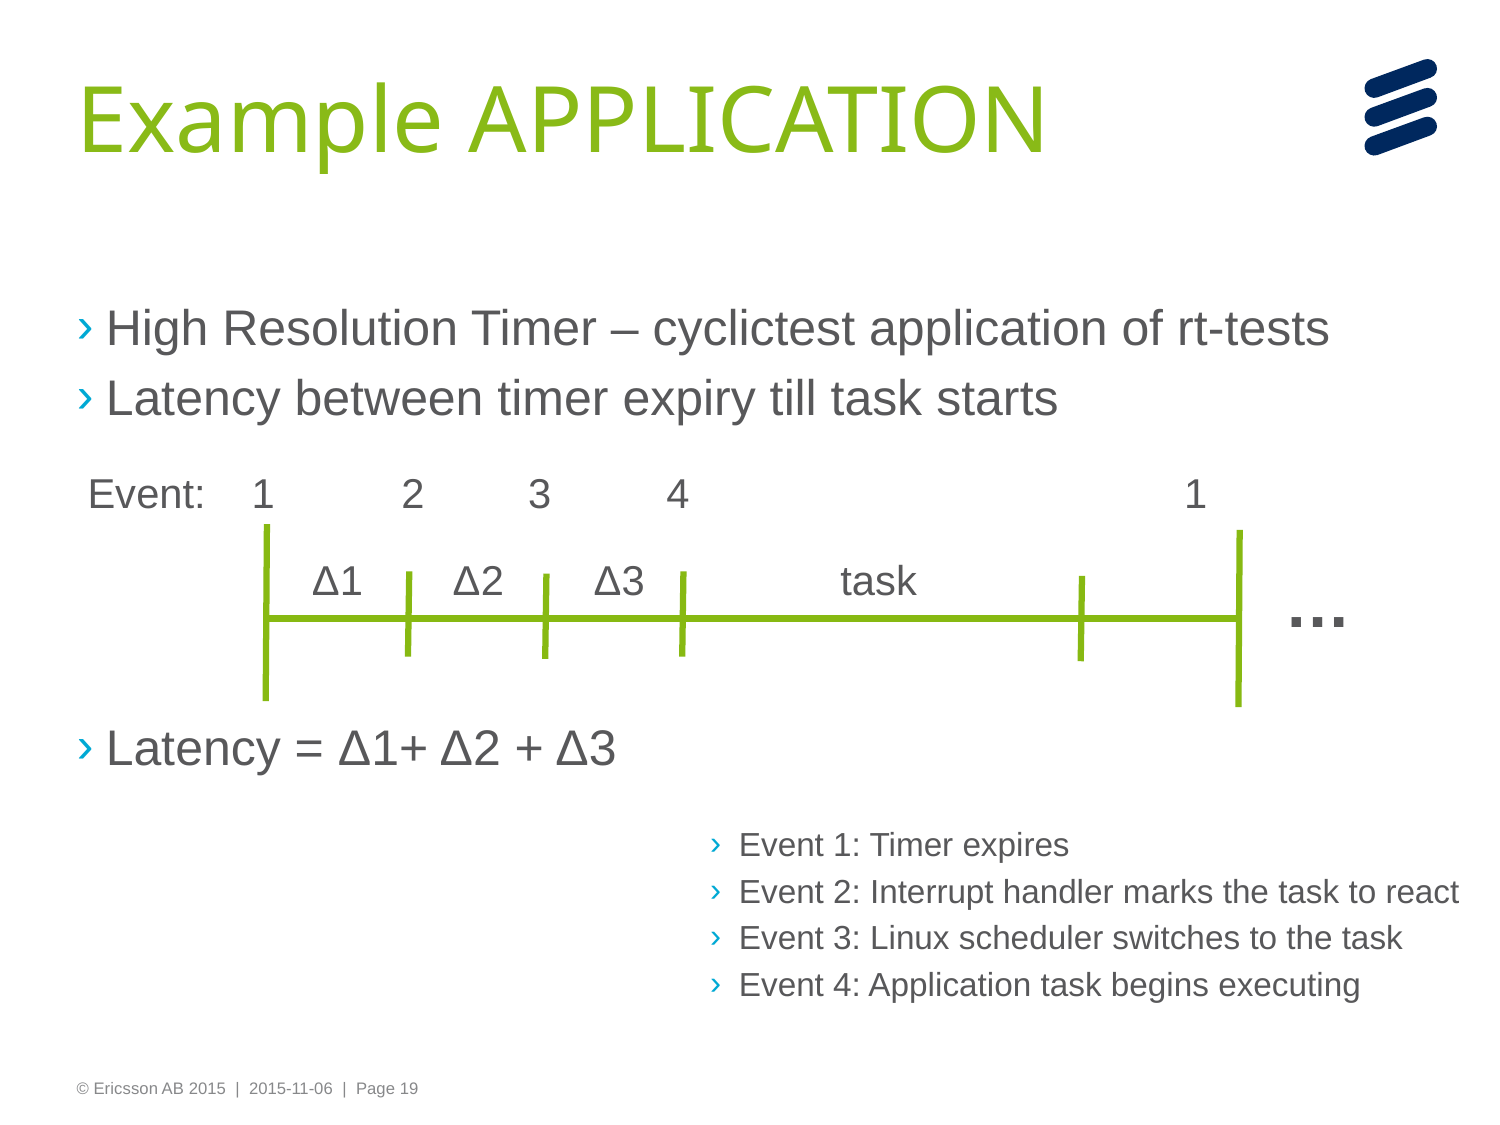

Example APPLICATION
# High Resolution Timer – cyclictest application of rt-tests
Latency between timer expiry till task starts
Latency = Δ1+ Δ2 + Δ3
Event: 1 2 3 4 1
 Δ1 Δ2 Δ3 task
…
Event 1: Timer expires
Event 2: Interrupt handler marks the task to react
Event 3: Linux scheduler switches to the task
Event 4: Application task begins executing